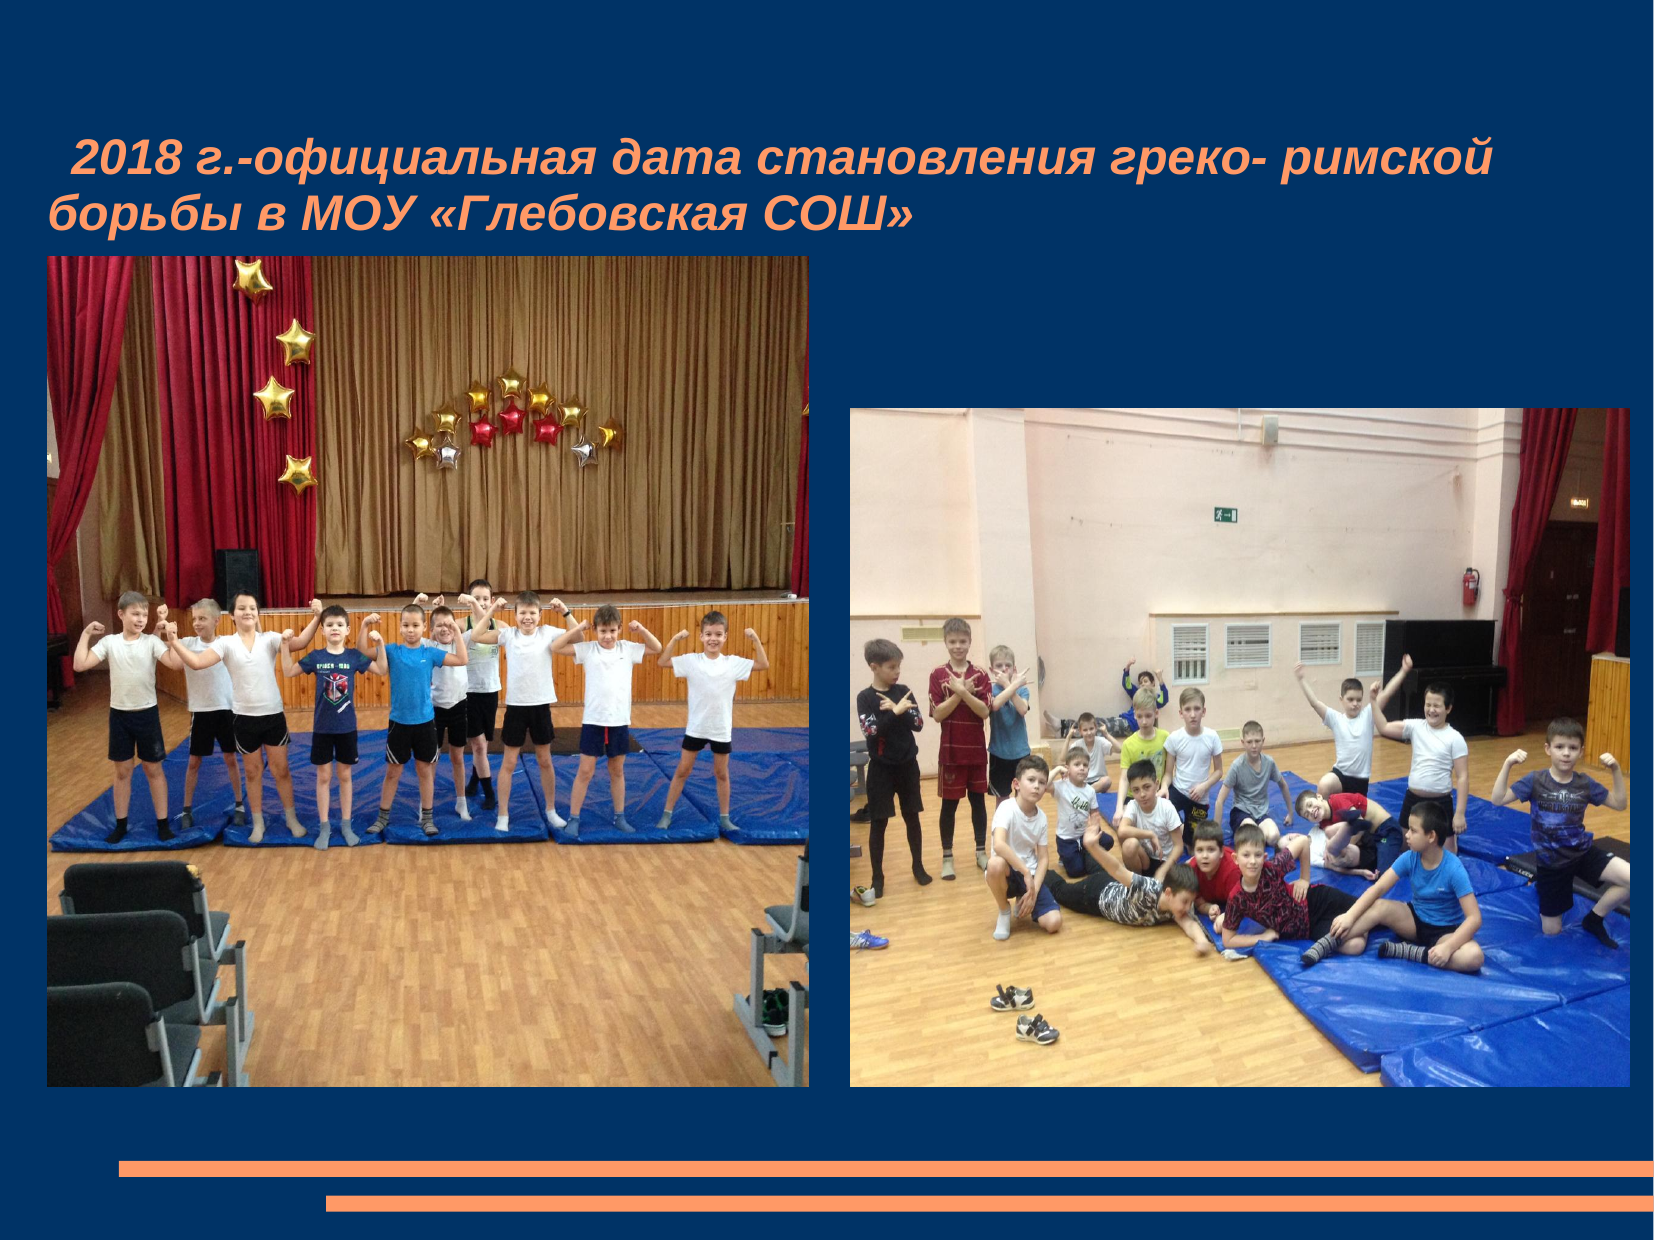

# 2018 г.-официальная дата становления греко- римской борьбы в МОУ «Глебовская СОШ»